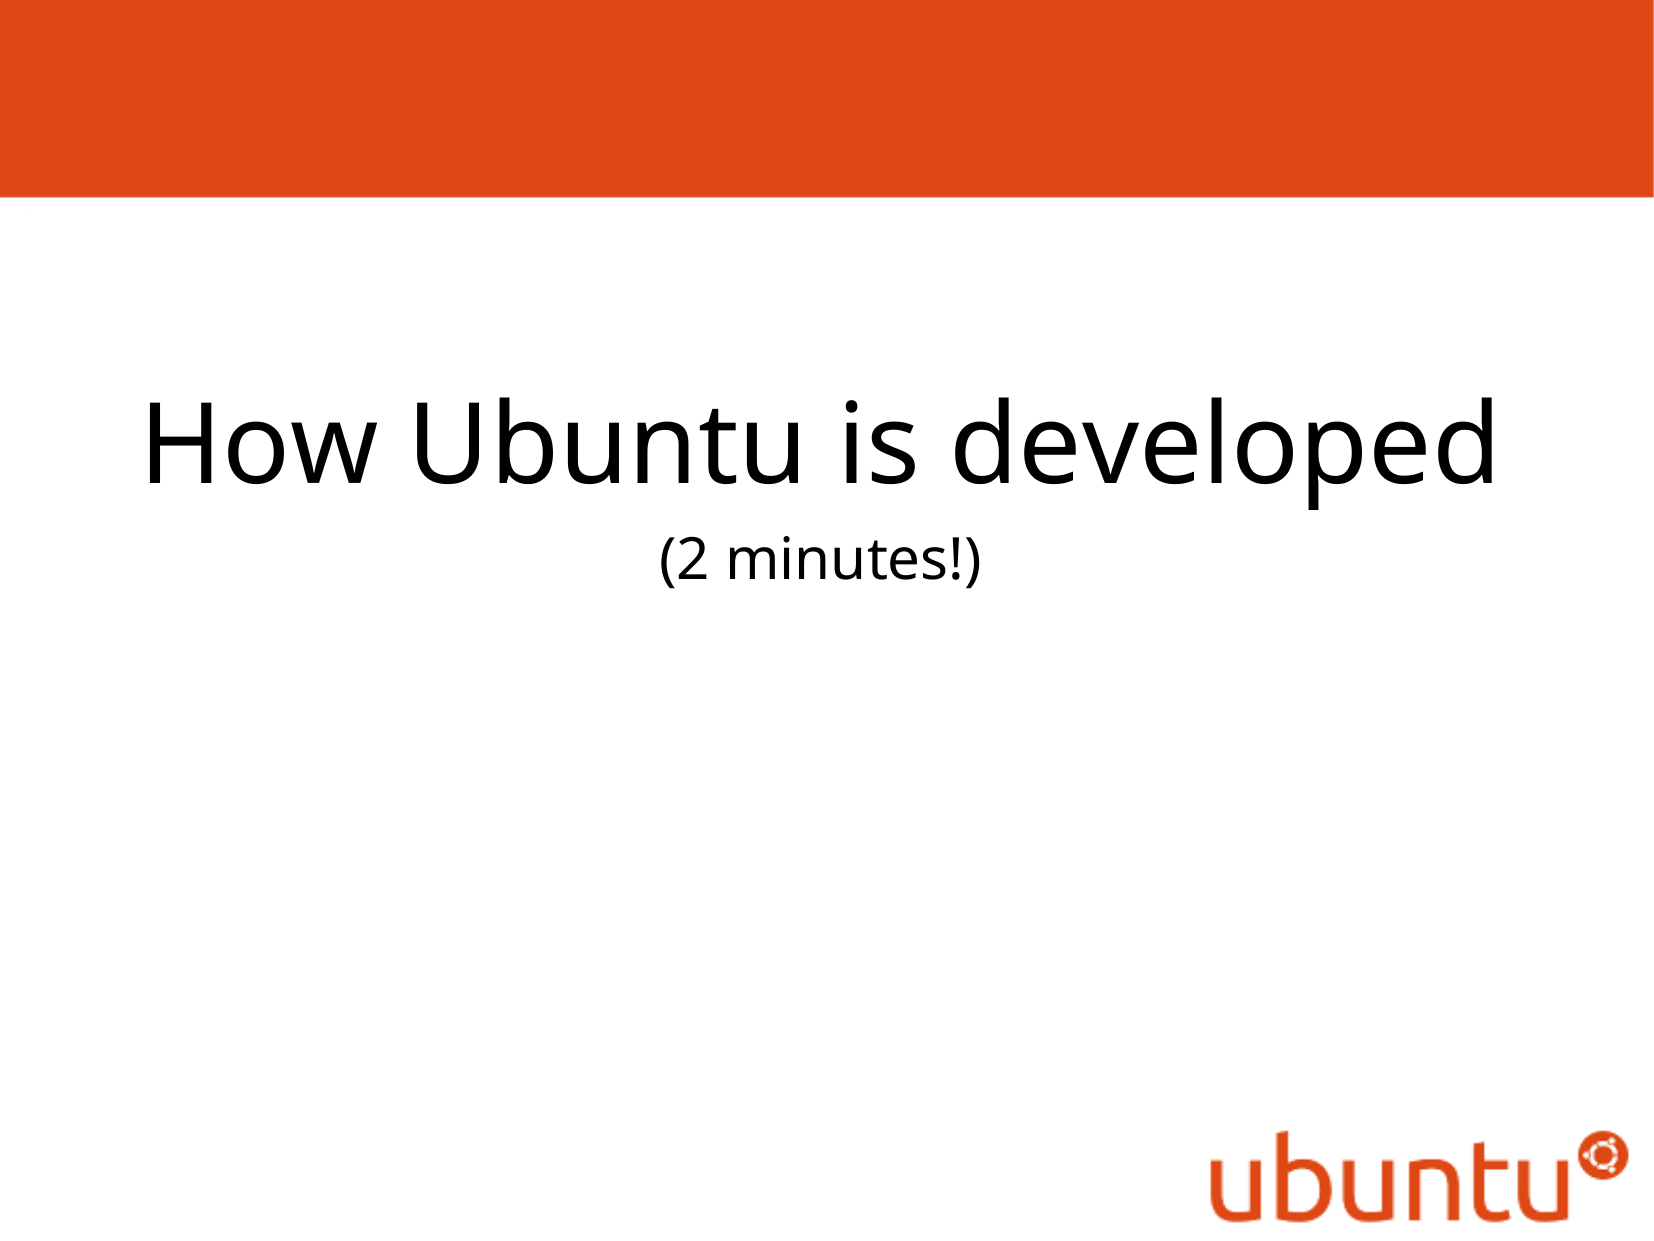

# How Ubuntu is developed
(2 minutes!)